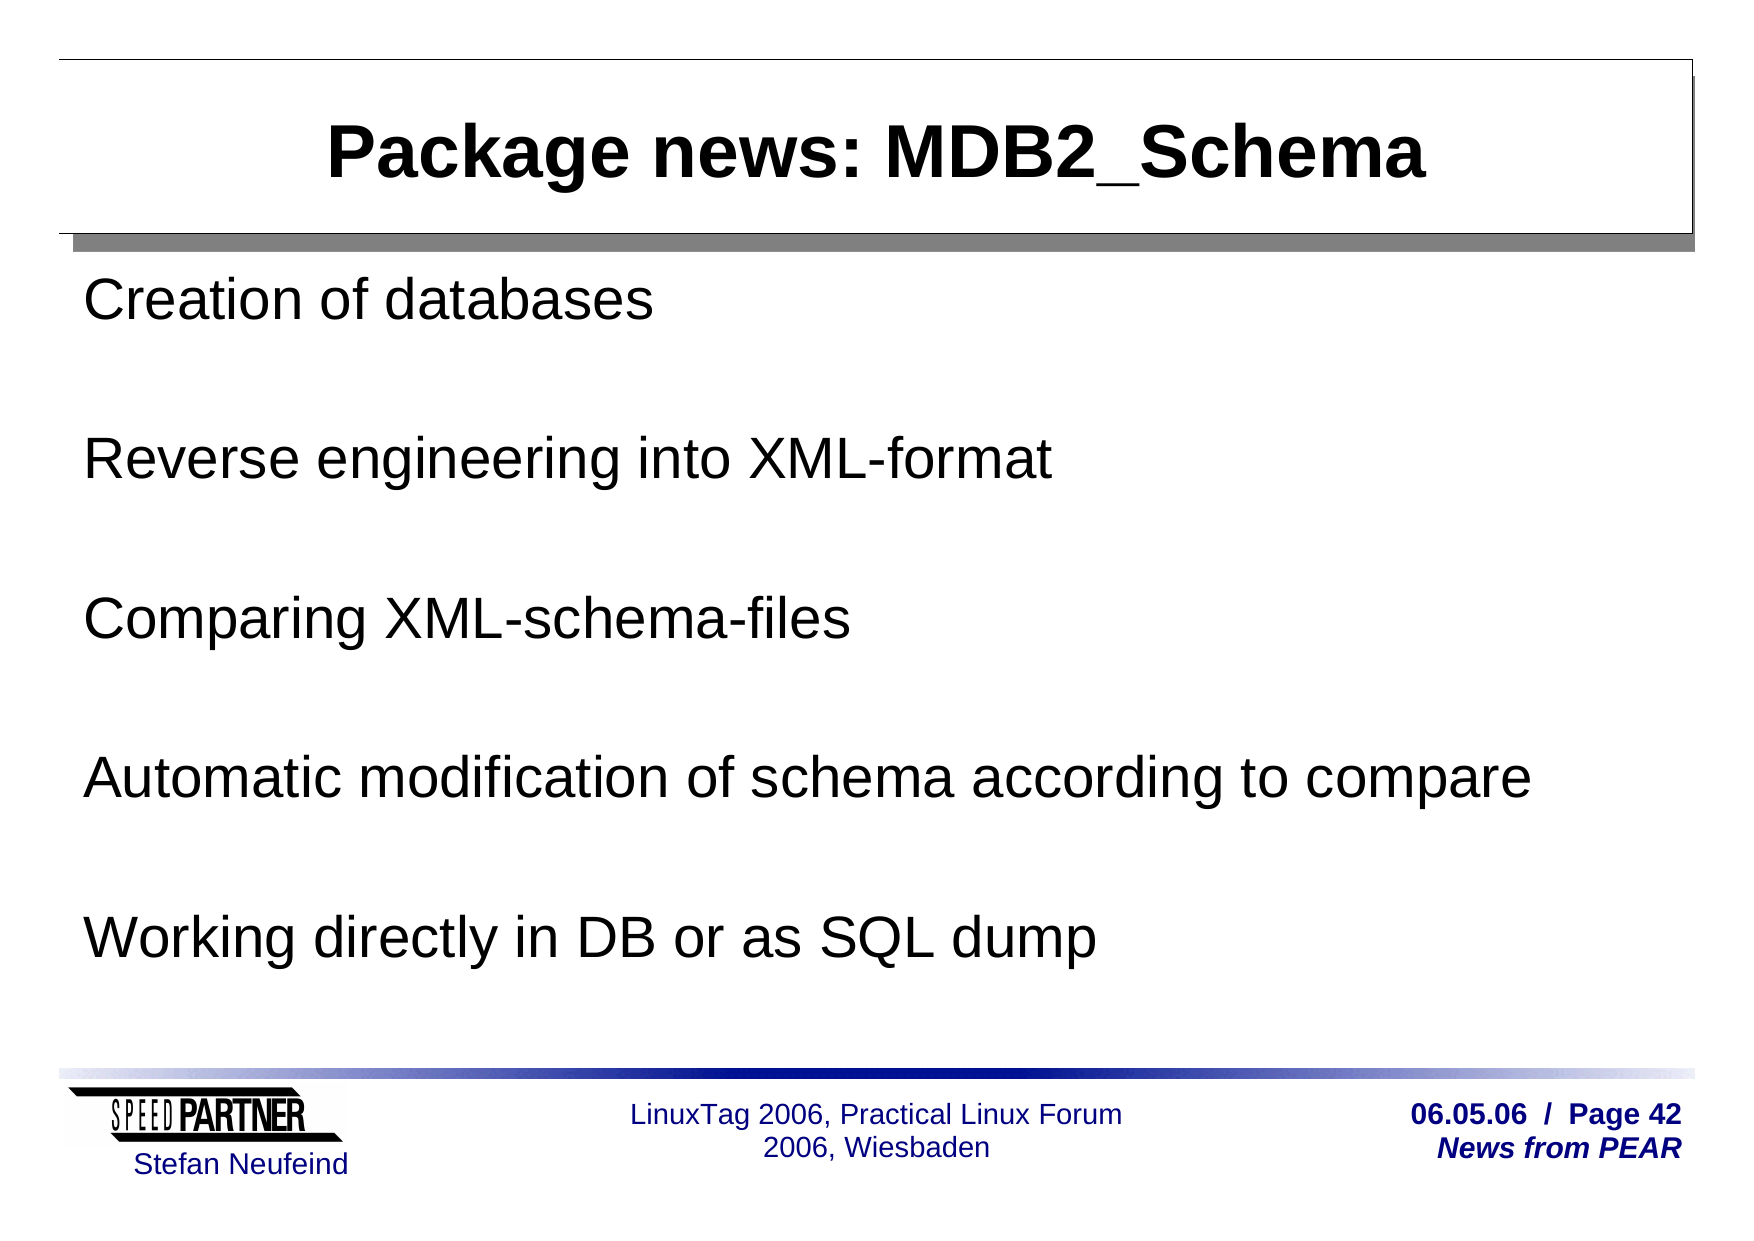

# Package news: MDB2_Schema
Creation of databases
Reverse engineering into XML-format
Comparing XML-schema-files
Automatic modification of schema according to compare
Working directly in DB or as SQL dump